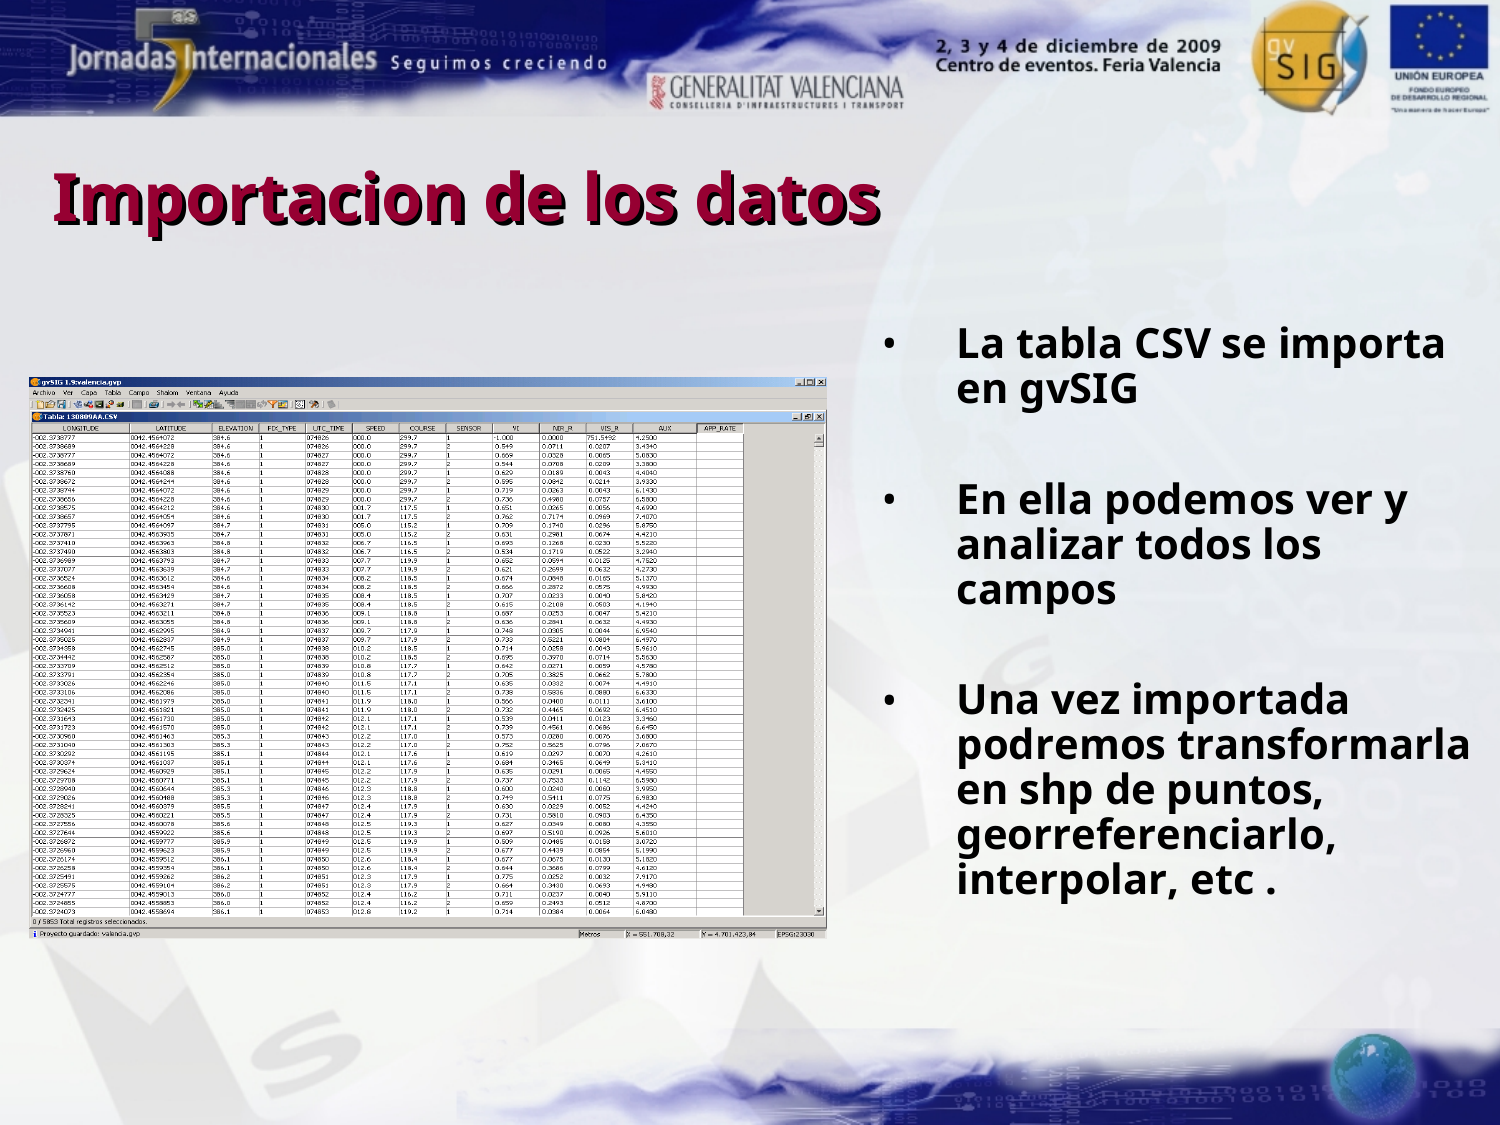

# Importacion de los datos
La tabla CSV se importa en gvSIG
En ella podemos ver y analizar todos los campos
Una vez importada podremos transformarla en shp de puntos, georreferenciarlo, interpolar, etc .